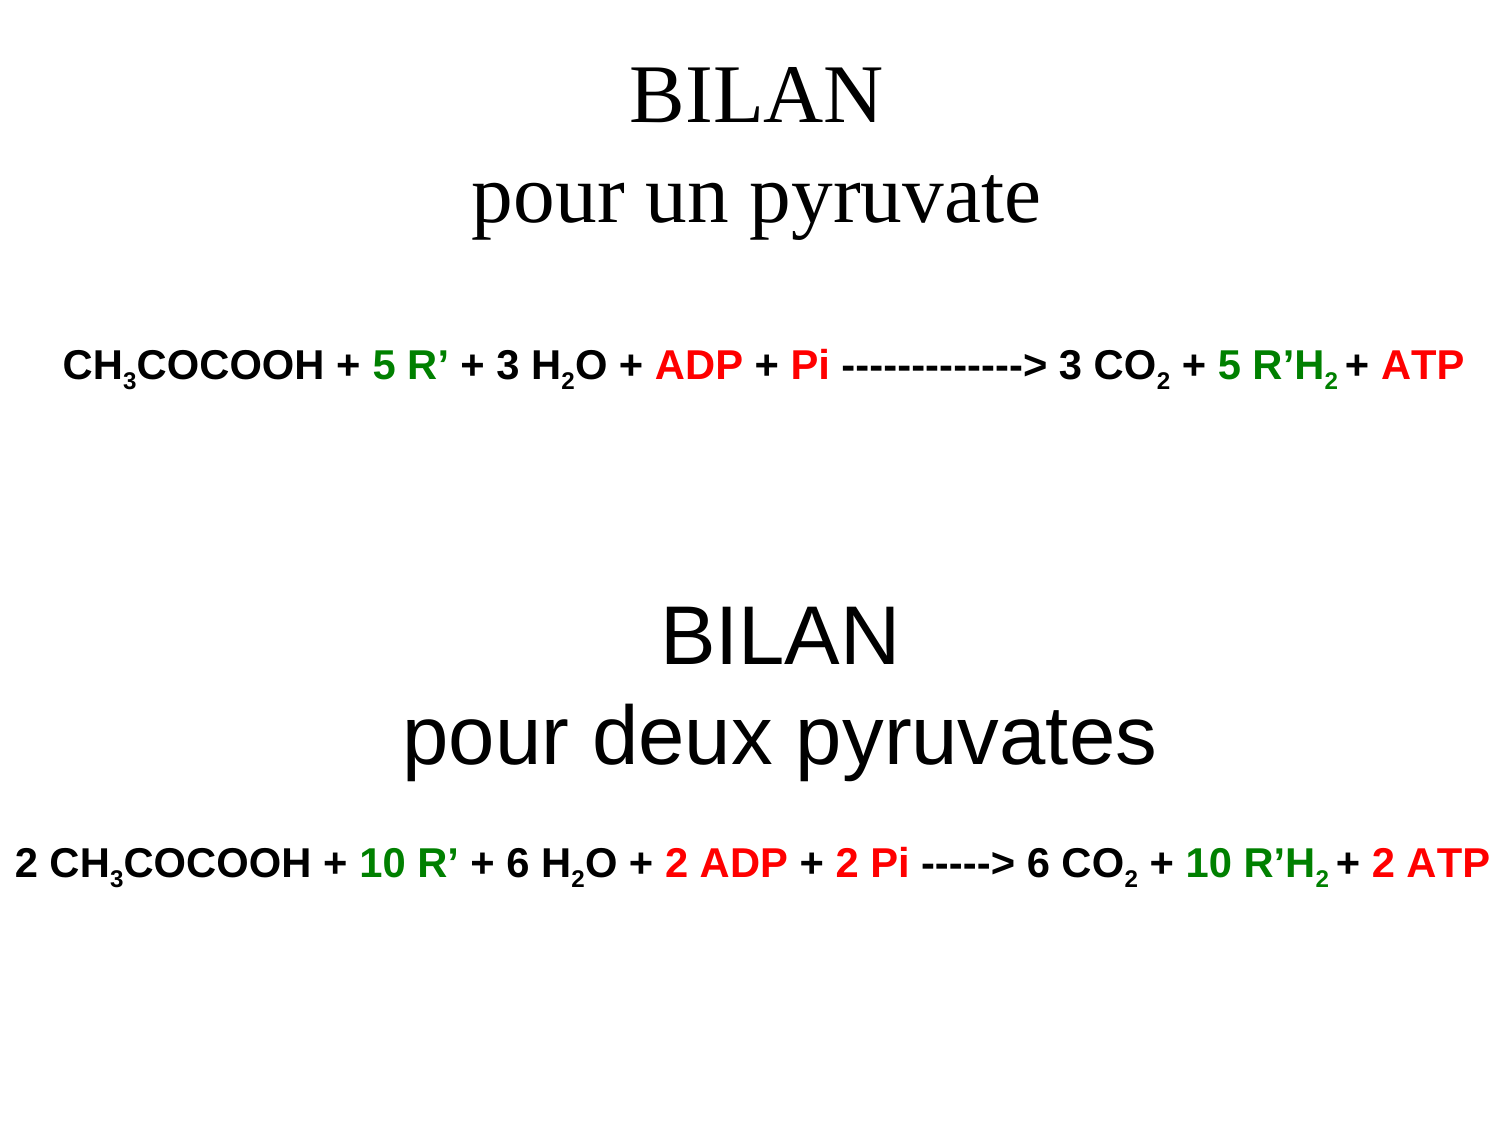

BILAN
pour un pyruvate
CH3COCOOH + 5 R’ + 3 H2O + ADP + Pi -------------> 3 CO2 + 5 R’H2 + ATP
BILAN
pour deux pyruvates
2 CH3COCOOH + 10 R’ + 6 H2O + 2 ADP + 2 Pi -----> 6 CO2 + 10 R’H2 + 2 ATP